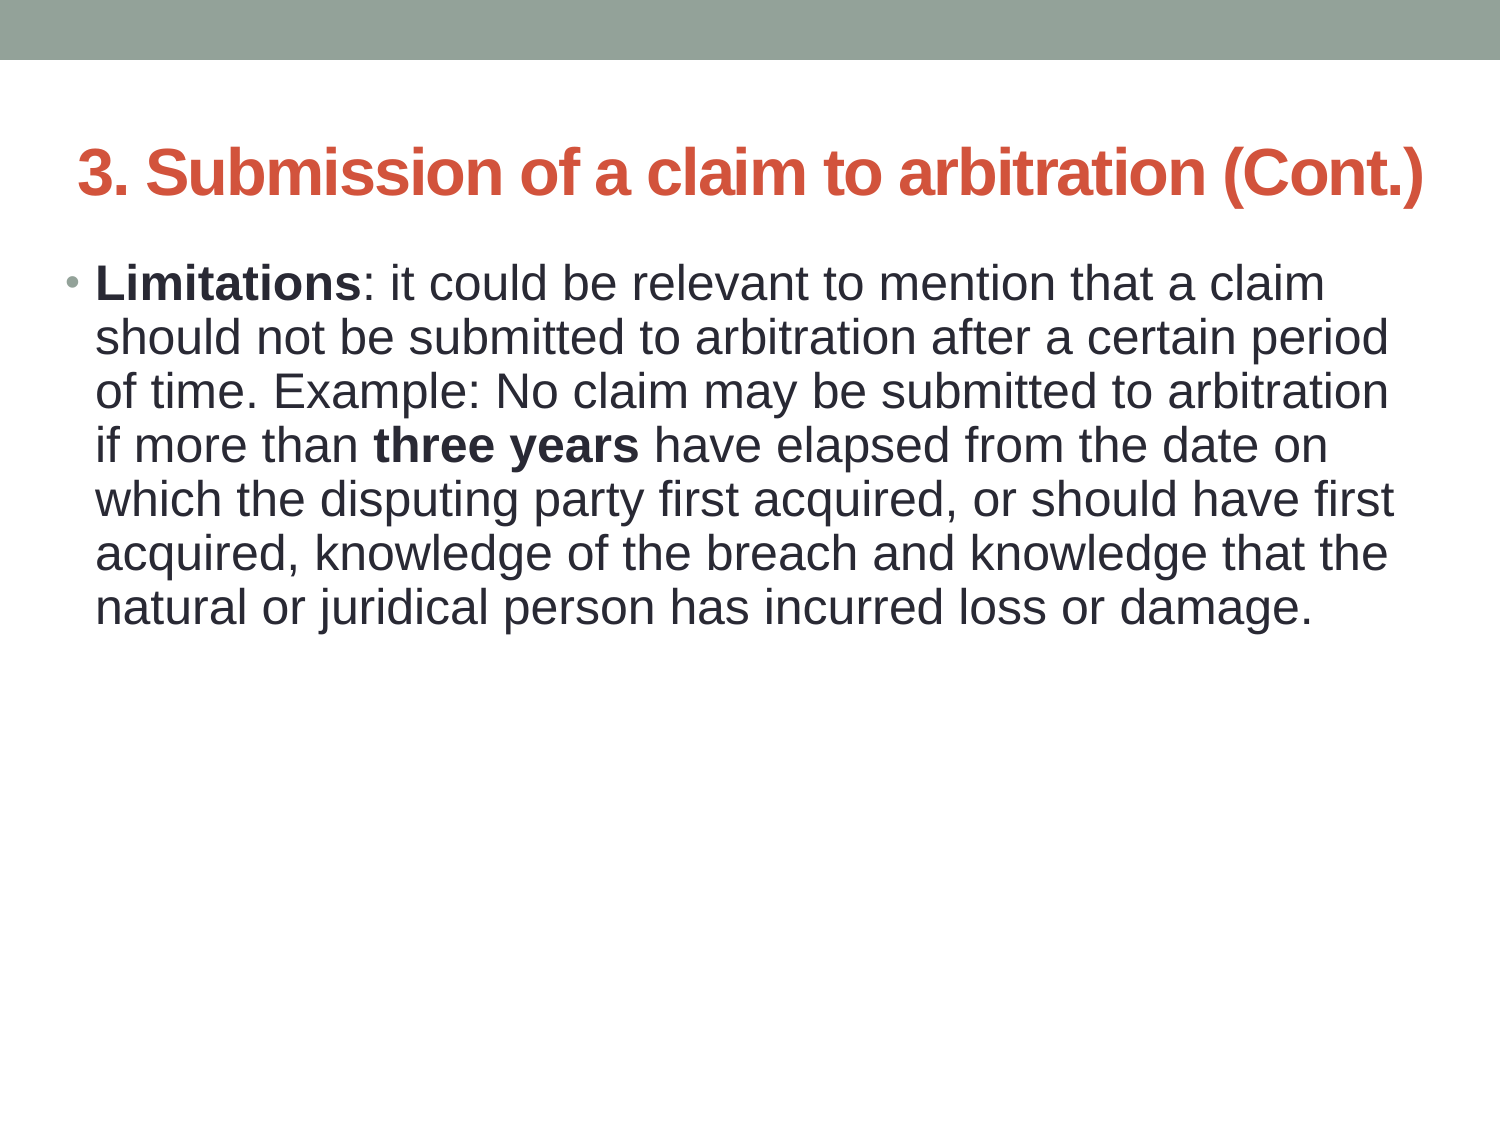

# 3. Submission of a claim to arbitration (Cont.)
Limitations: it could be relevant to mention that a claim should not be submitted to arbitration after a certain period of time. Example: No claim may be submitted to arbitration if more than three years have elapsed from the date on which the disputing party first acquired, or should have first acquired, knowledge of the breach and knowledge that the natural or juridical person has incurred loss or damage.